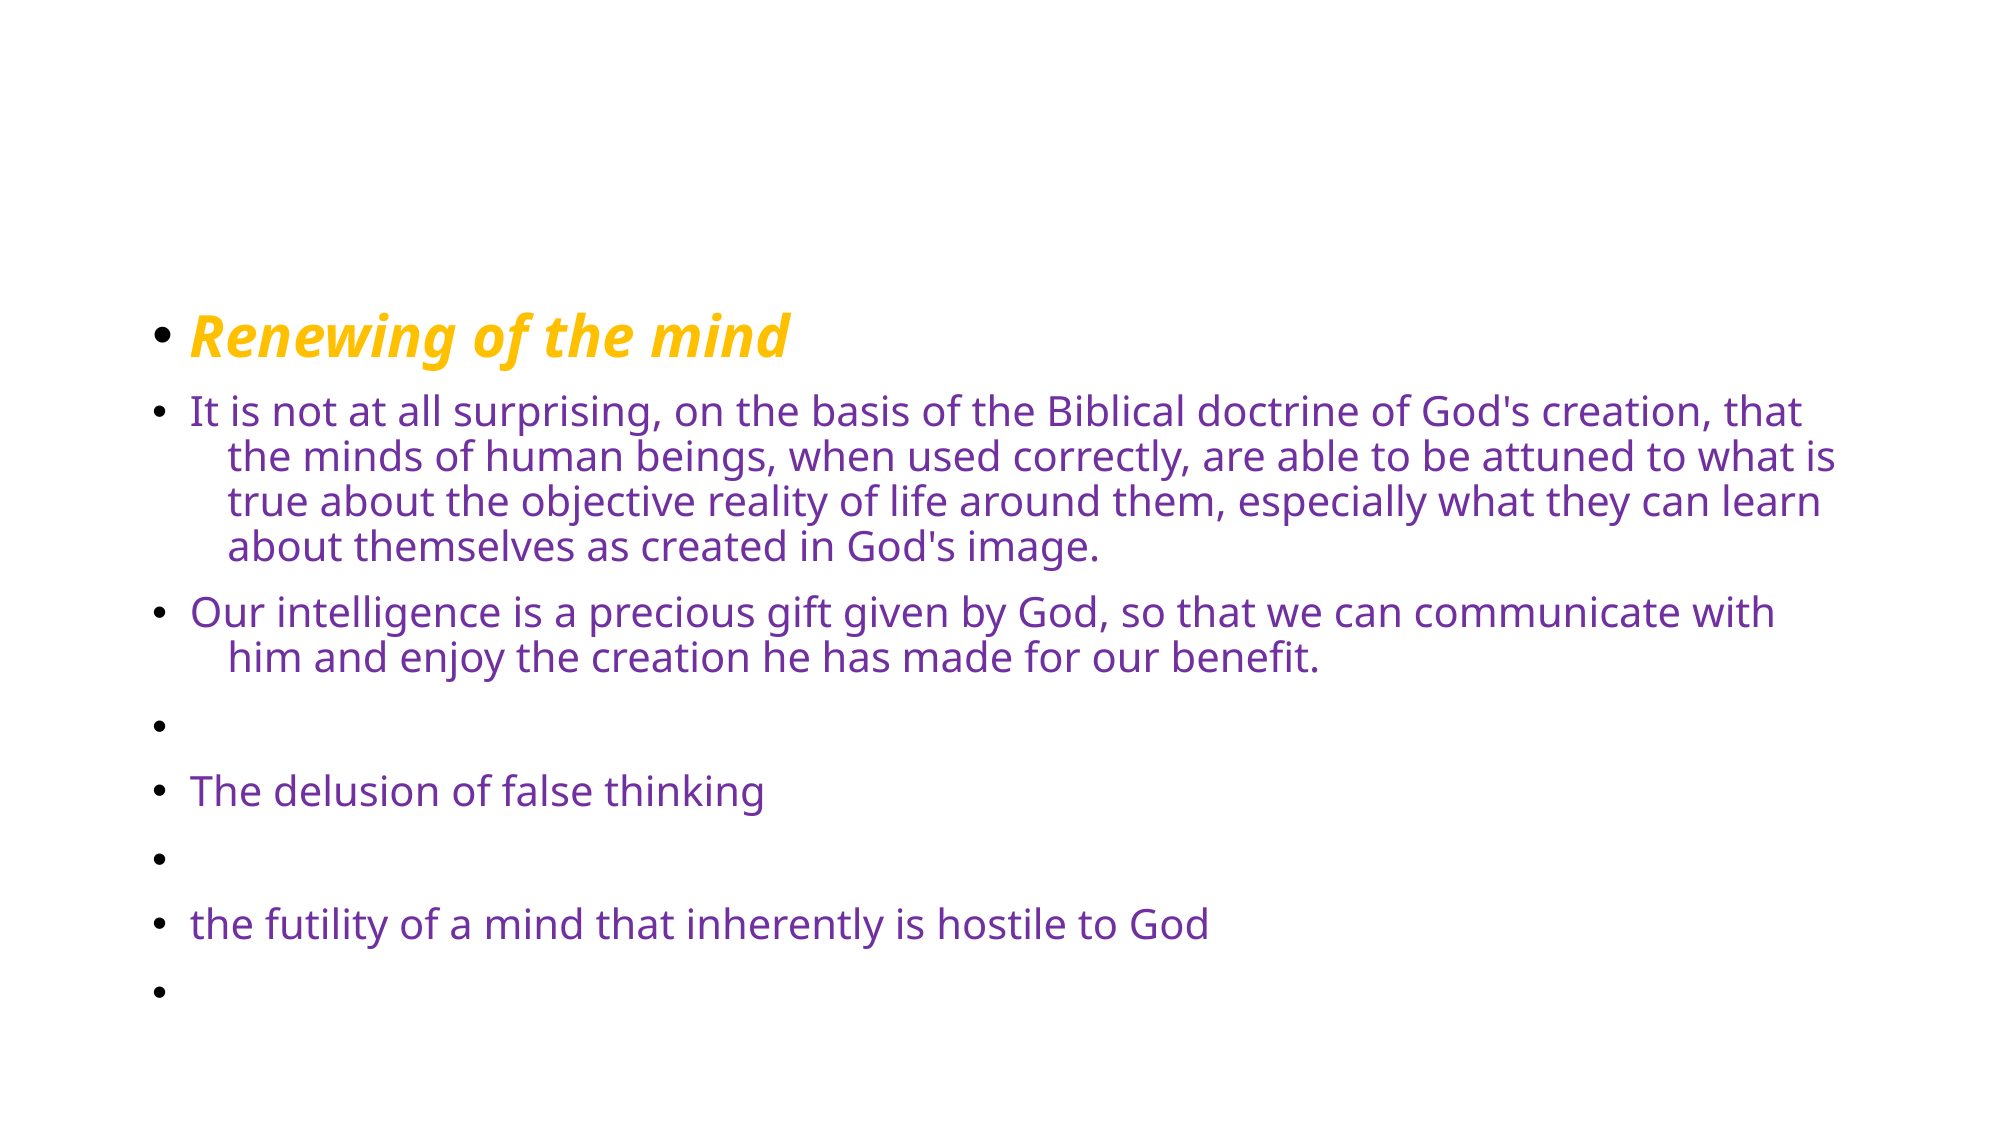

#
Renewing of the mind
It is not at all surprising, on the basis of the Biblical doctrine of God's creation, that the minds of human beings, when used correctly, are able to be attuned to what is true about the objective reality of life around them, especially what they can learn about themselves as created in God's image.
Our intelligence is a precious gift given by God, so that we can communicate with him and enjoy the creation he has made for our benefit.
The delusion of false thinking
the futility of a mind that inherently is hostile to God